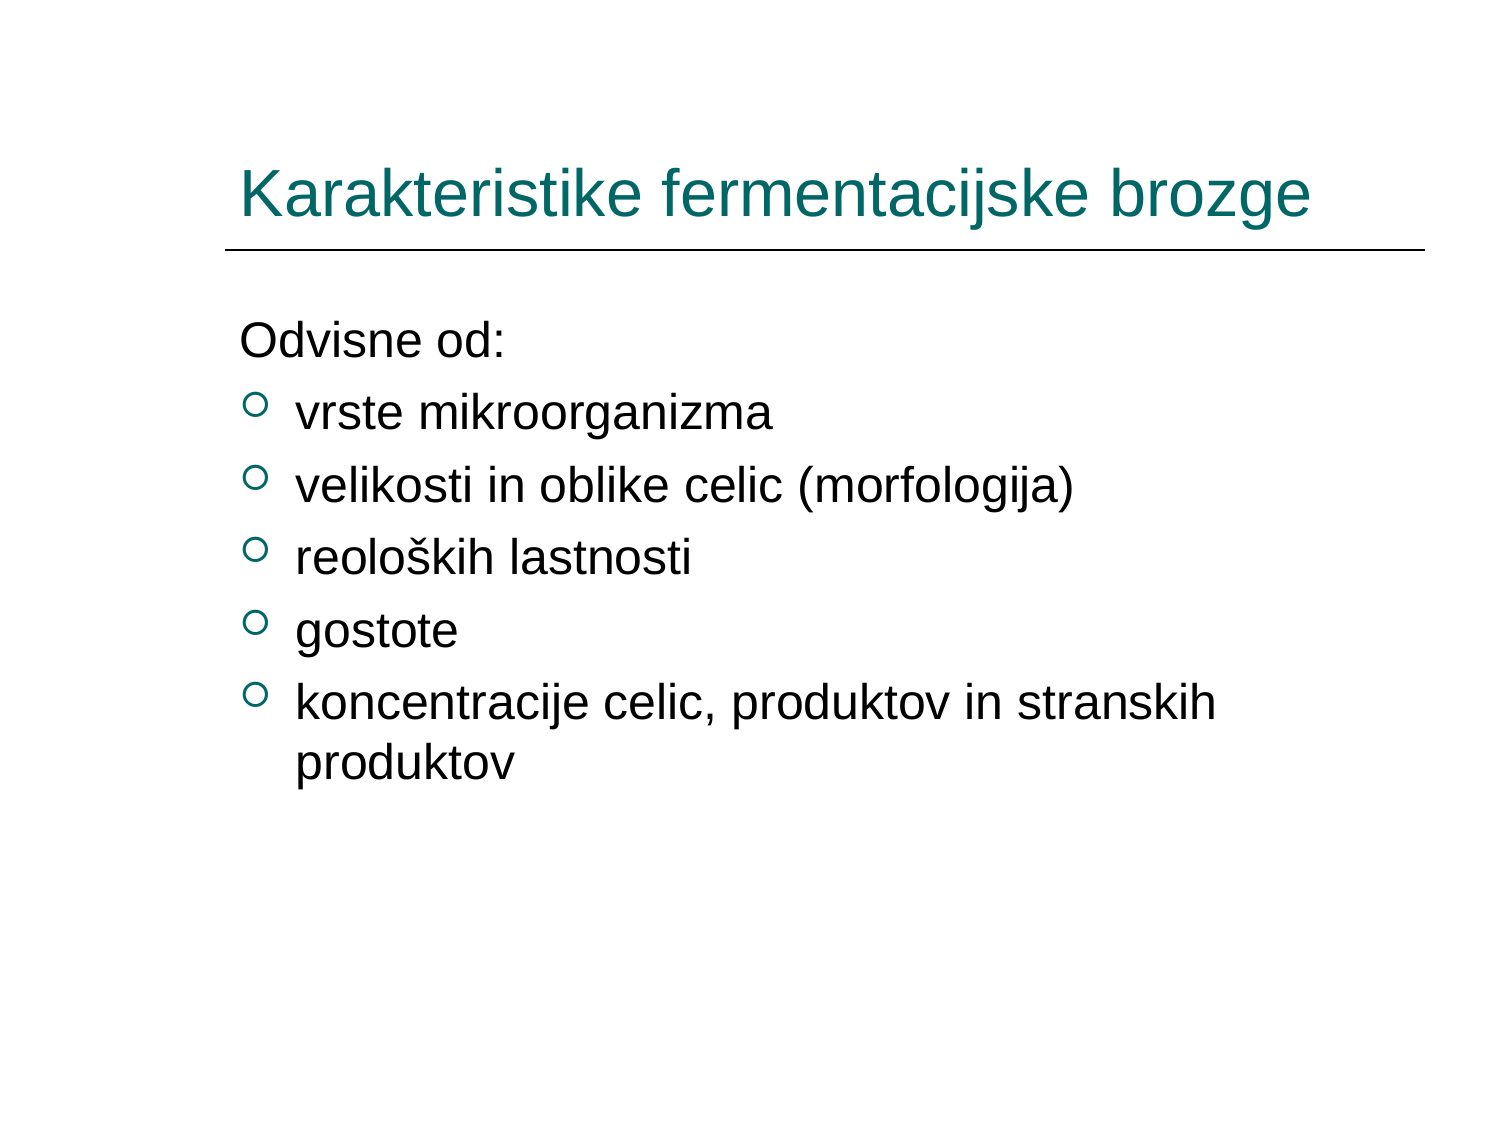

# Karakteristike fermentacijske brozge
Odvisne od:
vrste mikroorganizma
velikosti in oblike celic (morfologija)
reoloških lastnosti
gostote
koncentracije celic, produktov in stranskih produktov